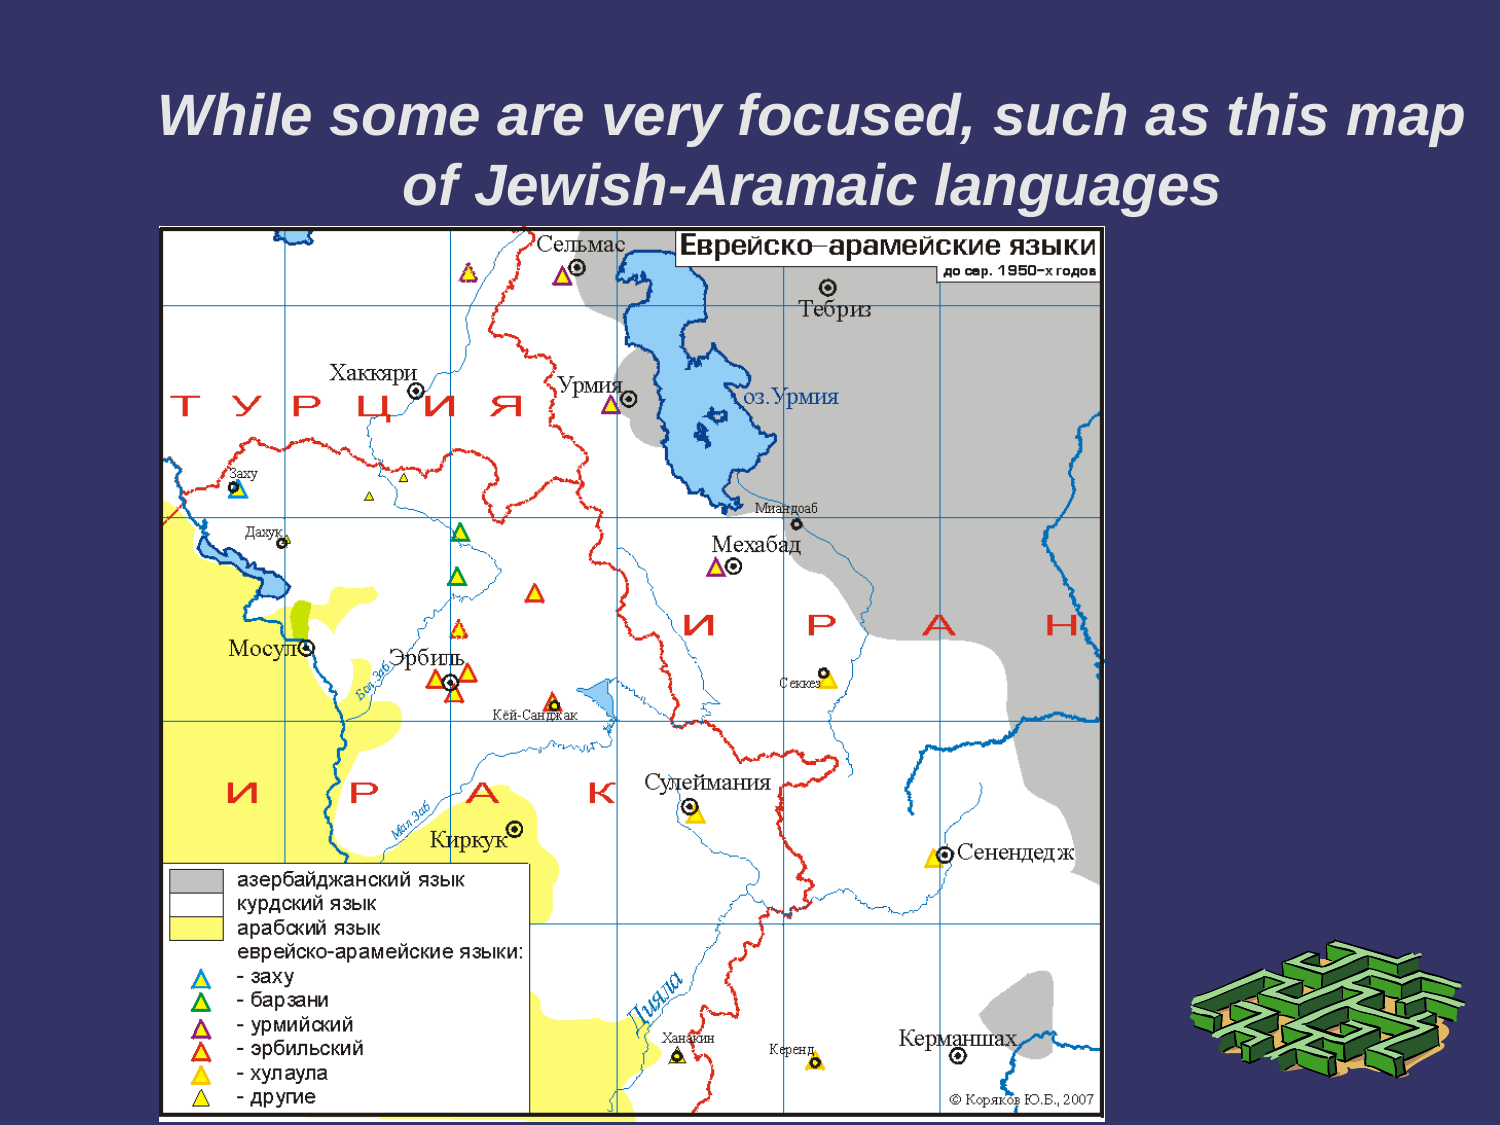

# While some are very focused, such as this map of Jewish-Aramaic languages